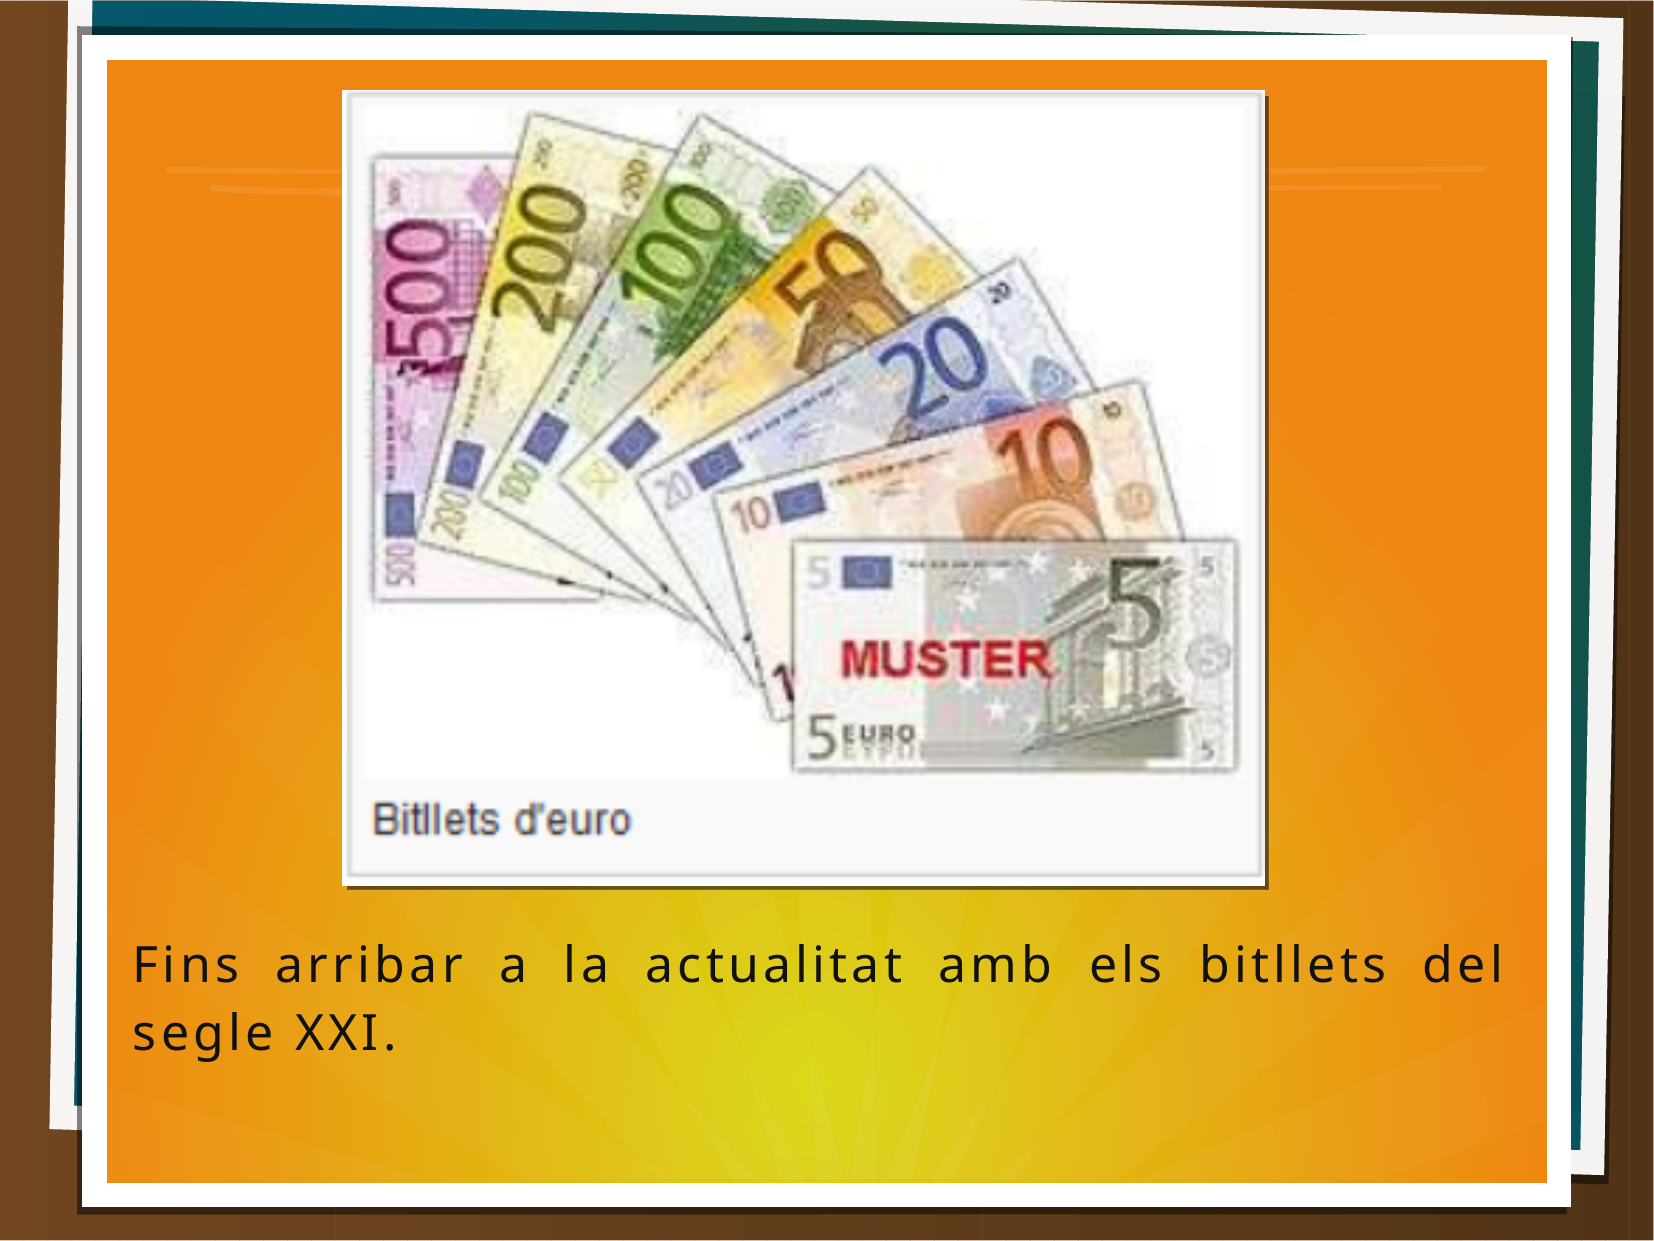

Fins arribar a la actualitat amb els bitllets del segle XXI.